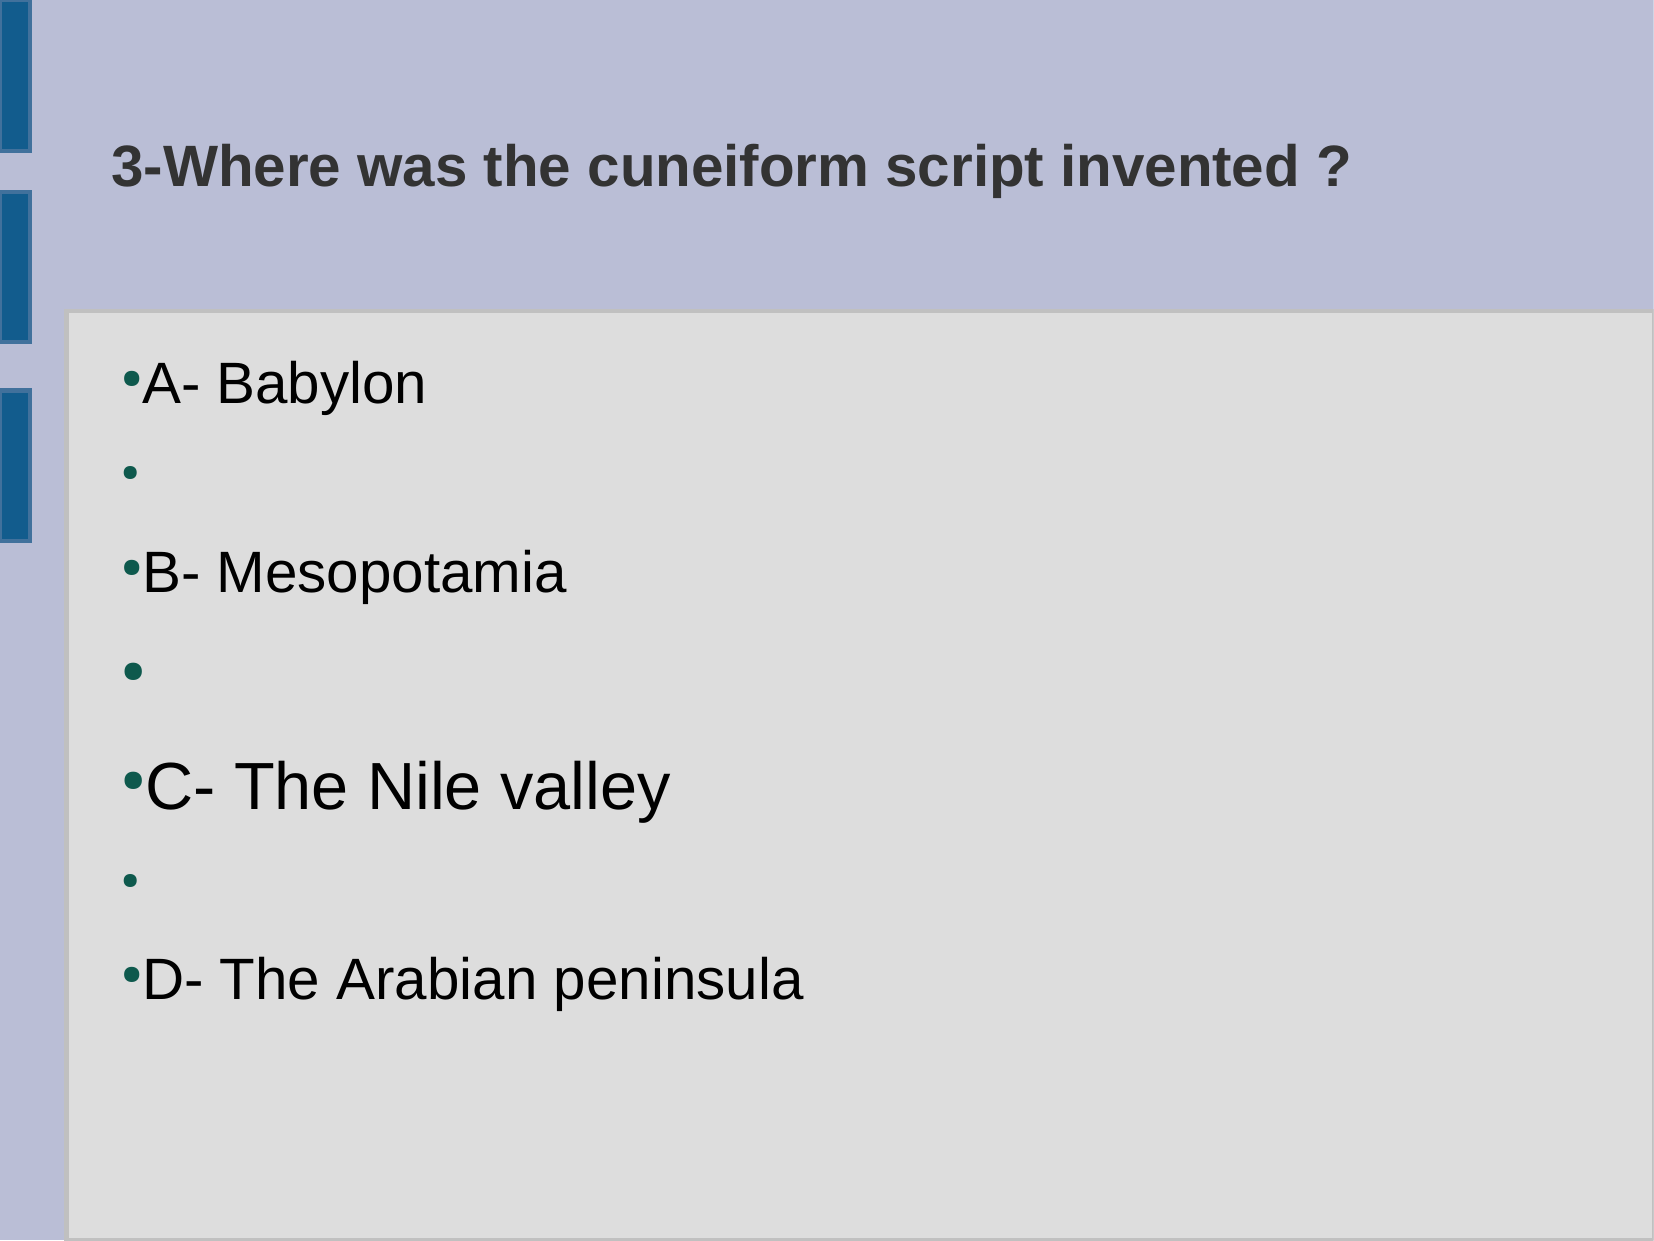

# 3-Where was the cuneiform script invented ?
A- Babylon
B- Mesopotamia
C- The Nile valley
D- The Arabian peninsula